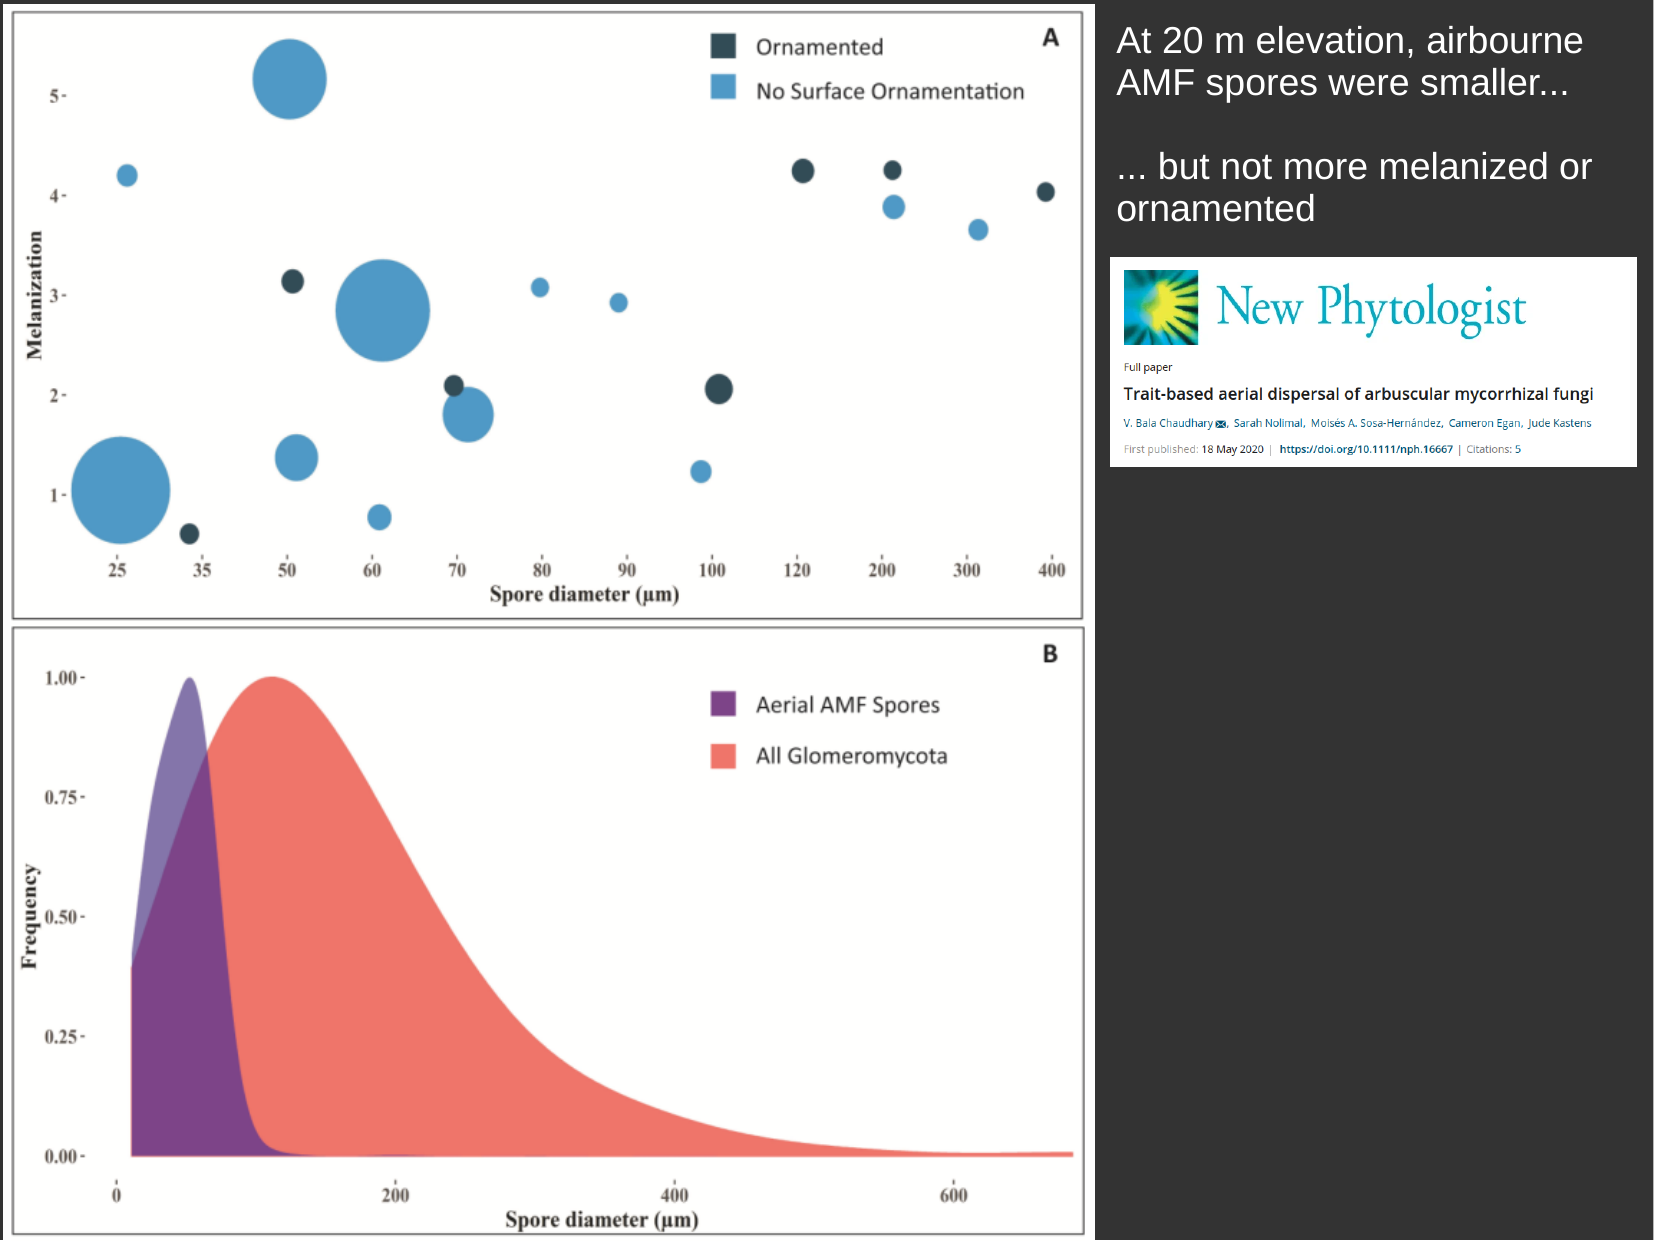

At 20 m elevation, airbourne AMF spores were smaller...
... but not more melanized or ornamented